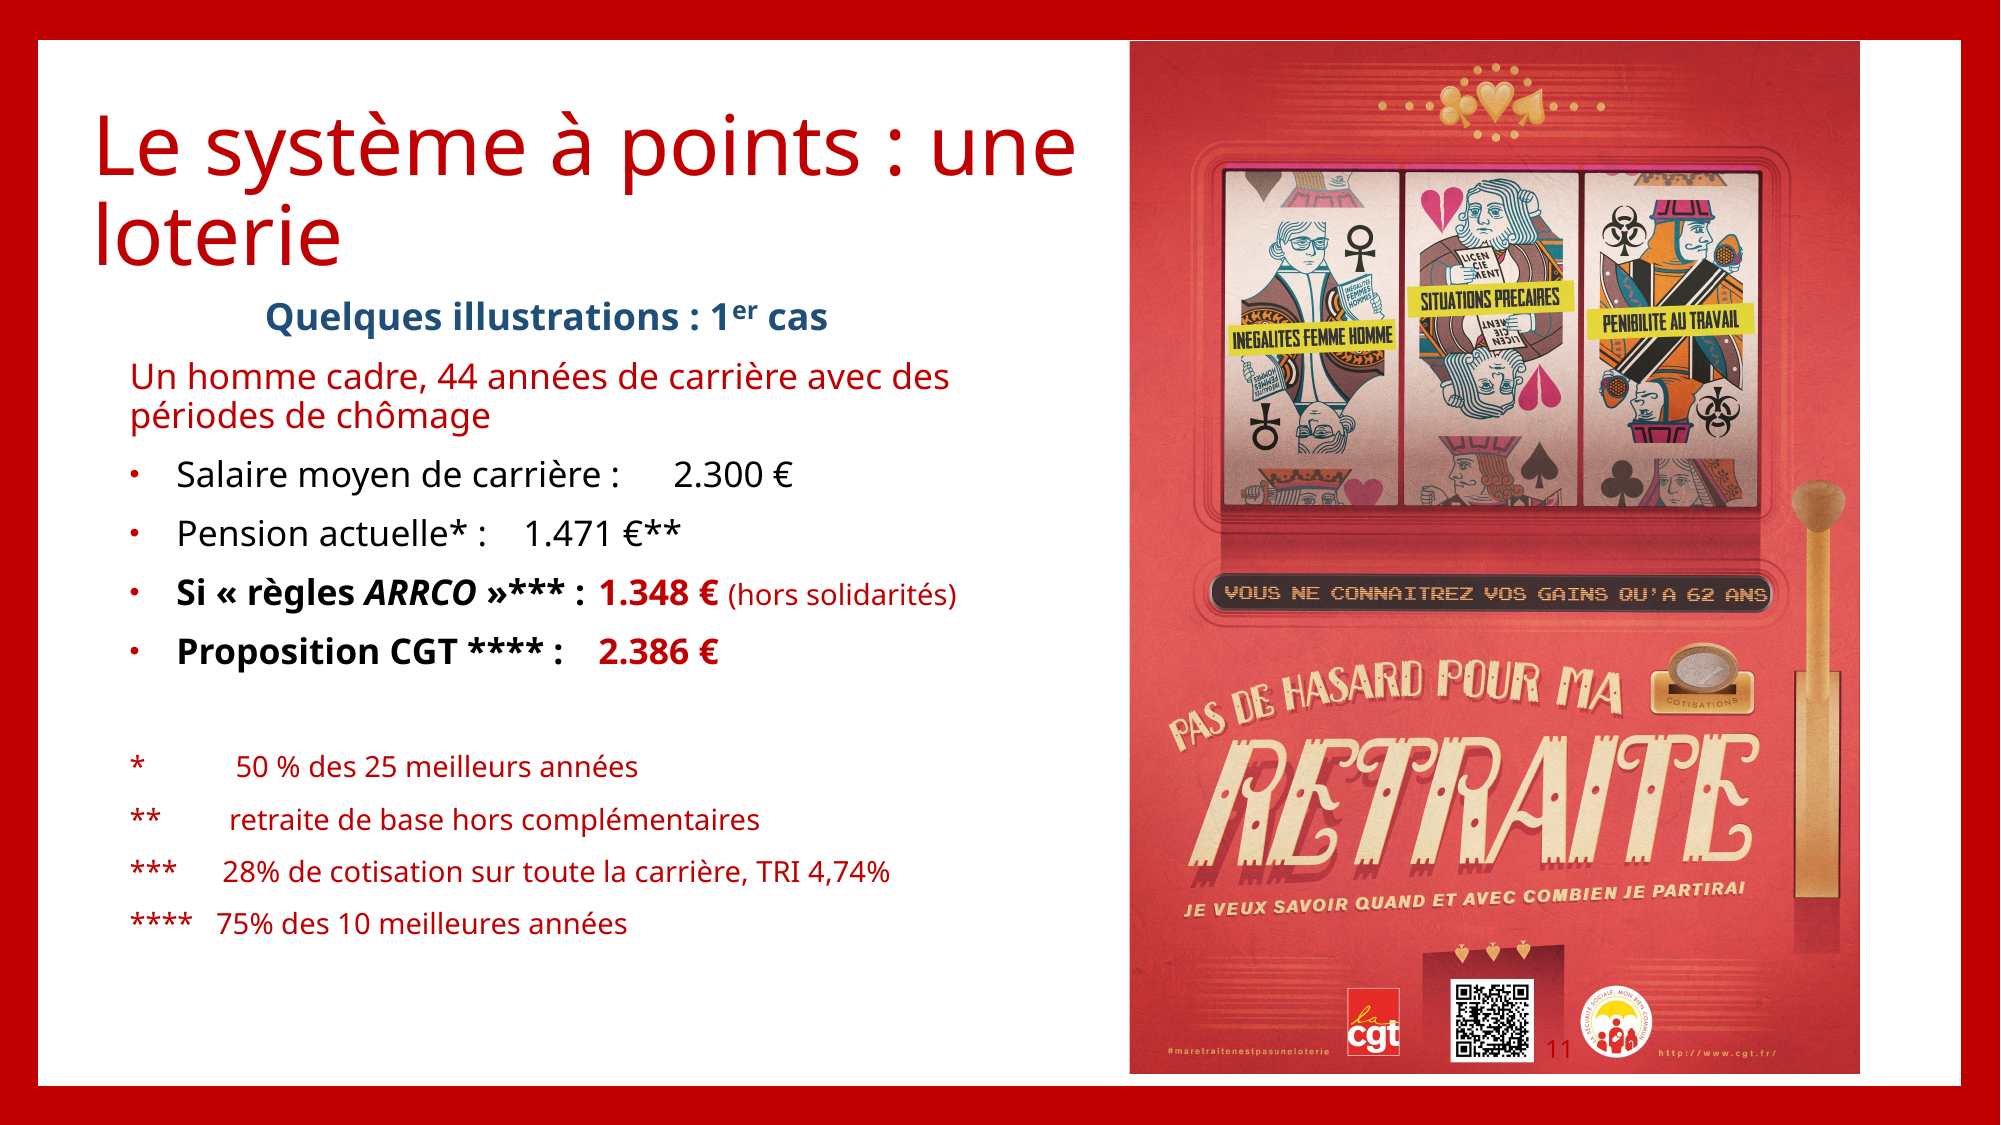

# Le système à points : une loterie
Quelques illustrations : 1er cas
Un homme cadre, 44 années de carrière avec des périodes de chômage
Salaire moyen de carrière : 	2.300 €
Pension actuelle* : 	1.471 €**
Si « règles ARRCO »*** : 	1.348 € (hors solidarités)
Proposition CGT **** :	2.386 €
* 50 % des 25 meilleurs années
** retraite de base hors complémentaires
*** 28% de cotisation sur toute la carrière, TRI 4,74%
**** 75% des 10 meilleures années